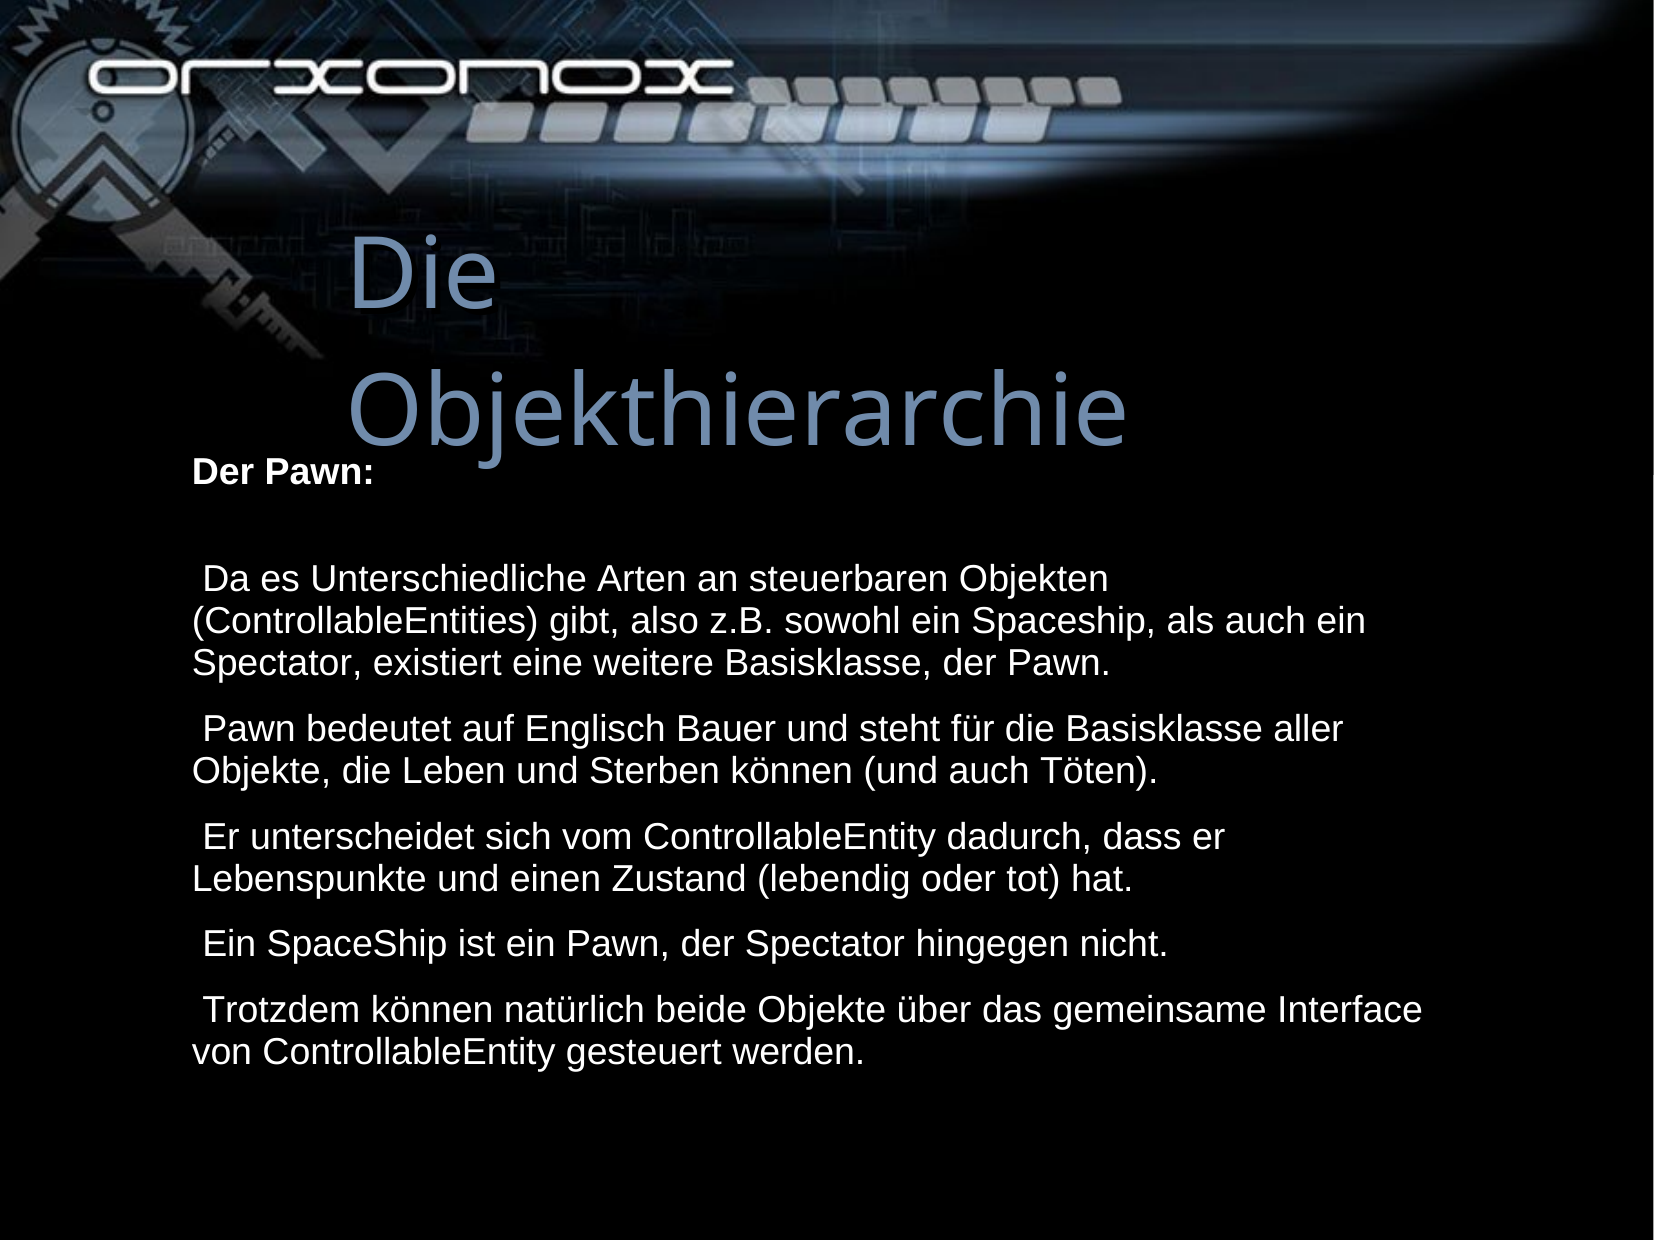

Die Objekthierarchie
Der Pawn:
 Da es Unterschiedliche Arten an steuerbaren Objekten (ControllableEntities) gibt, also z.B. sowohl ein Spaceship, als auch ein Spectator, existiert eine weitere Basisklasse, der Pawn.
 Pawn bedeutet auf Englisch Bauer und steht für die Basisklasse aller Objekte, die Leben und Sterben können (und auch Töten).
 Er unterscheidet sich vom ControllableEntity dadurch, dass er Lebenspunkte und einen Zustand (lebendig oder tot) hat.
 Ein SpaceShip ist ein Pawn, der Spectator hingegen nicht.
 Trotzdem können natürlich beide Objekte über das gemeinsame Interface von ControllableEntity gesteuert werden.